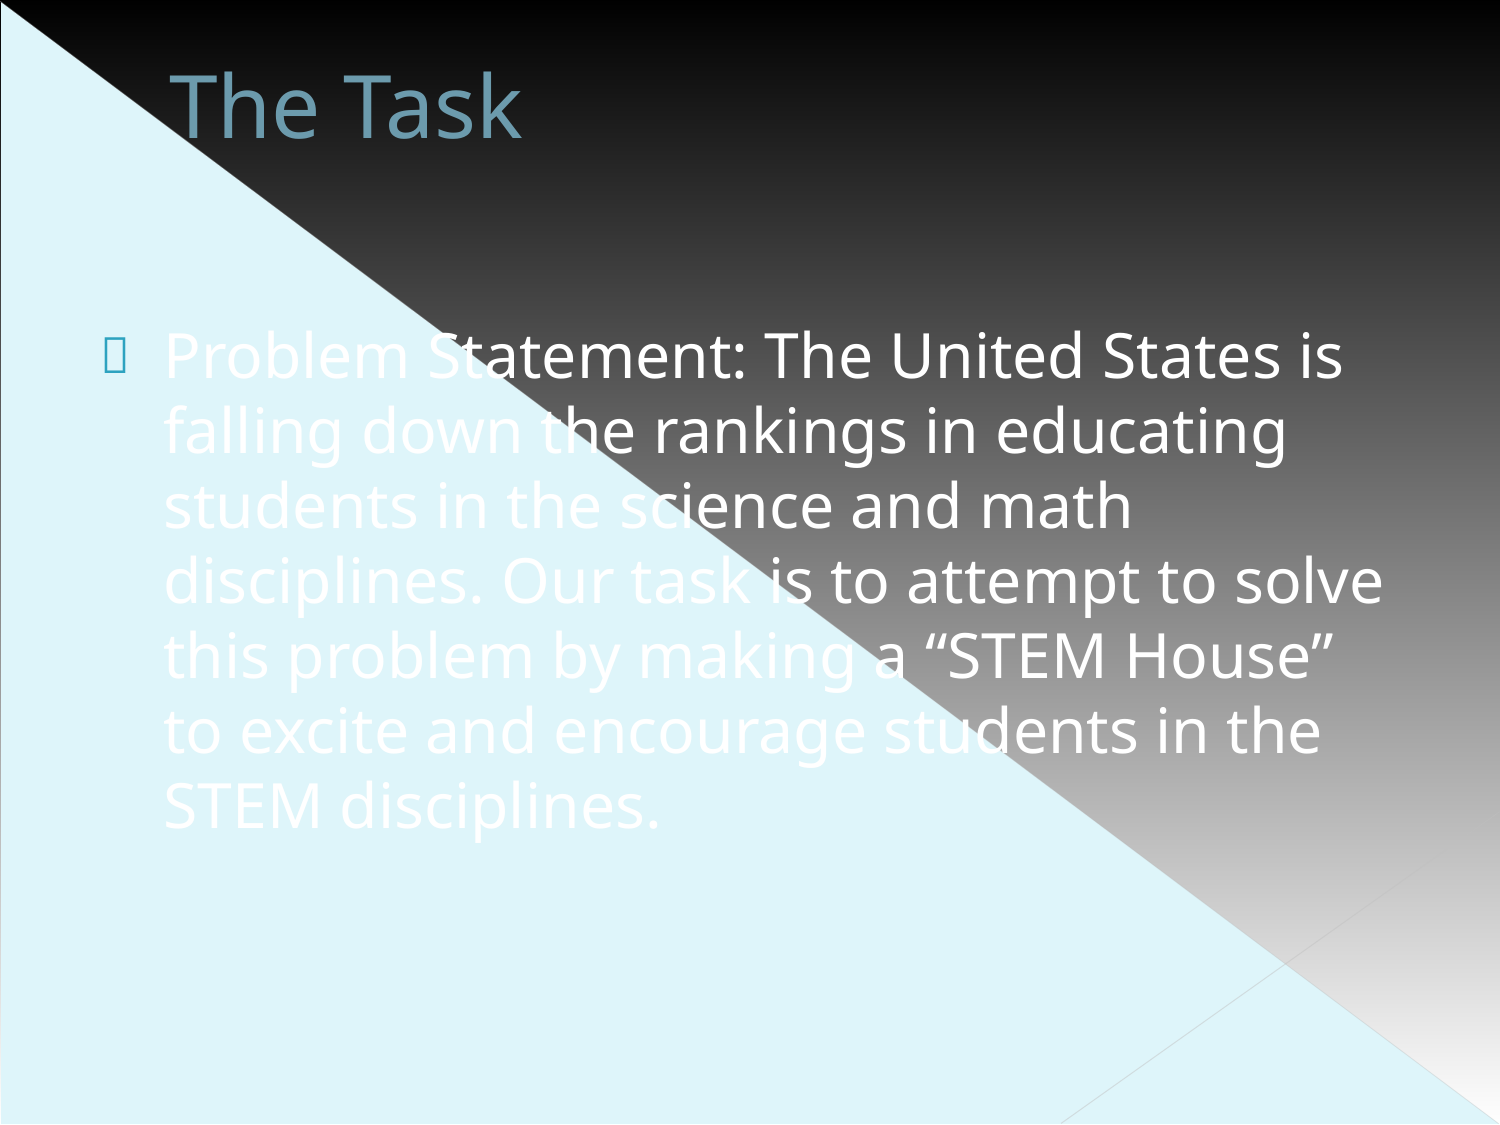

# The Task
Problem Statement: The United States is falling down the rankings in educating students in the science and math disciplines. Our task is to attempt to solve this problem by making a “STEM House” to excite and encourage students in the STEM disciplines.